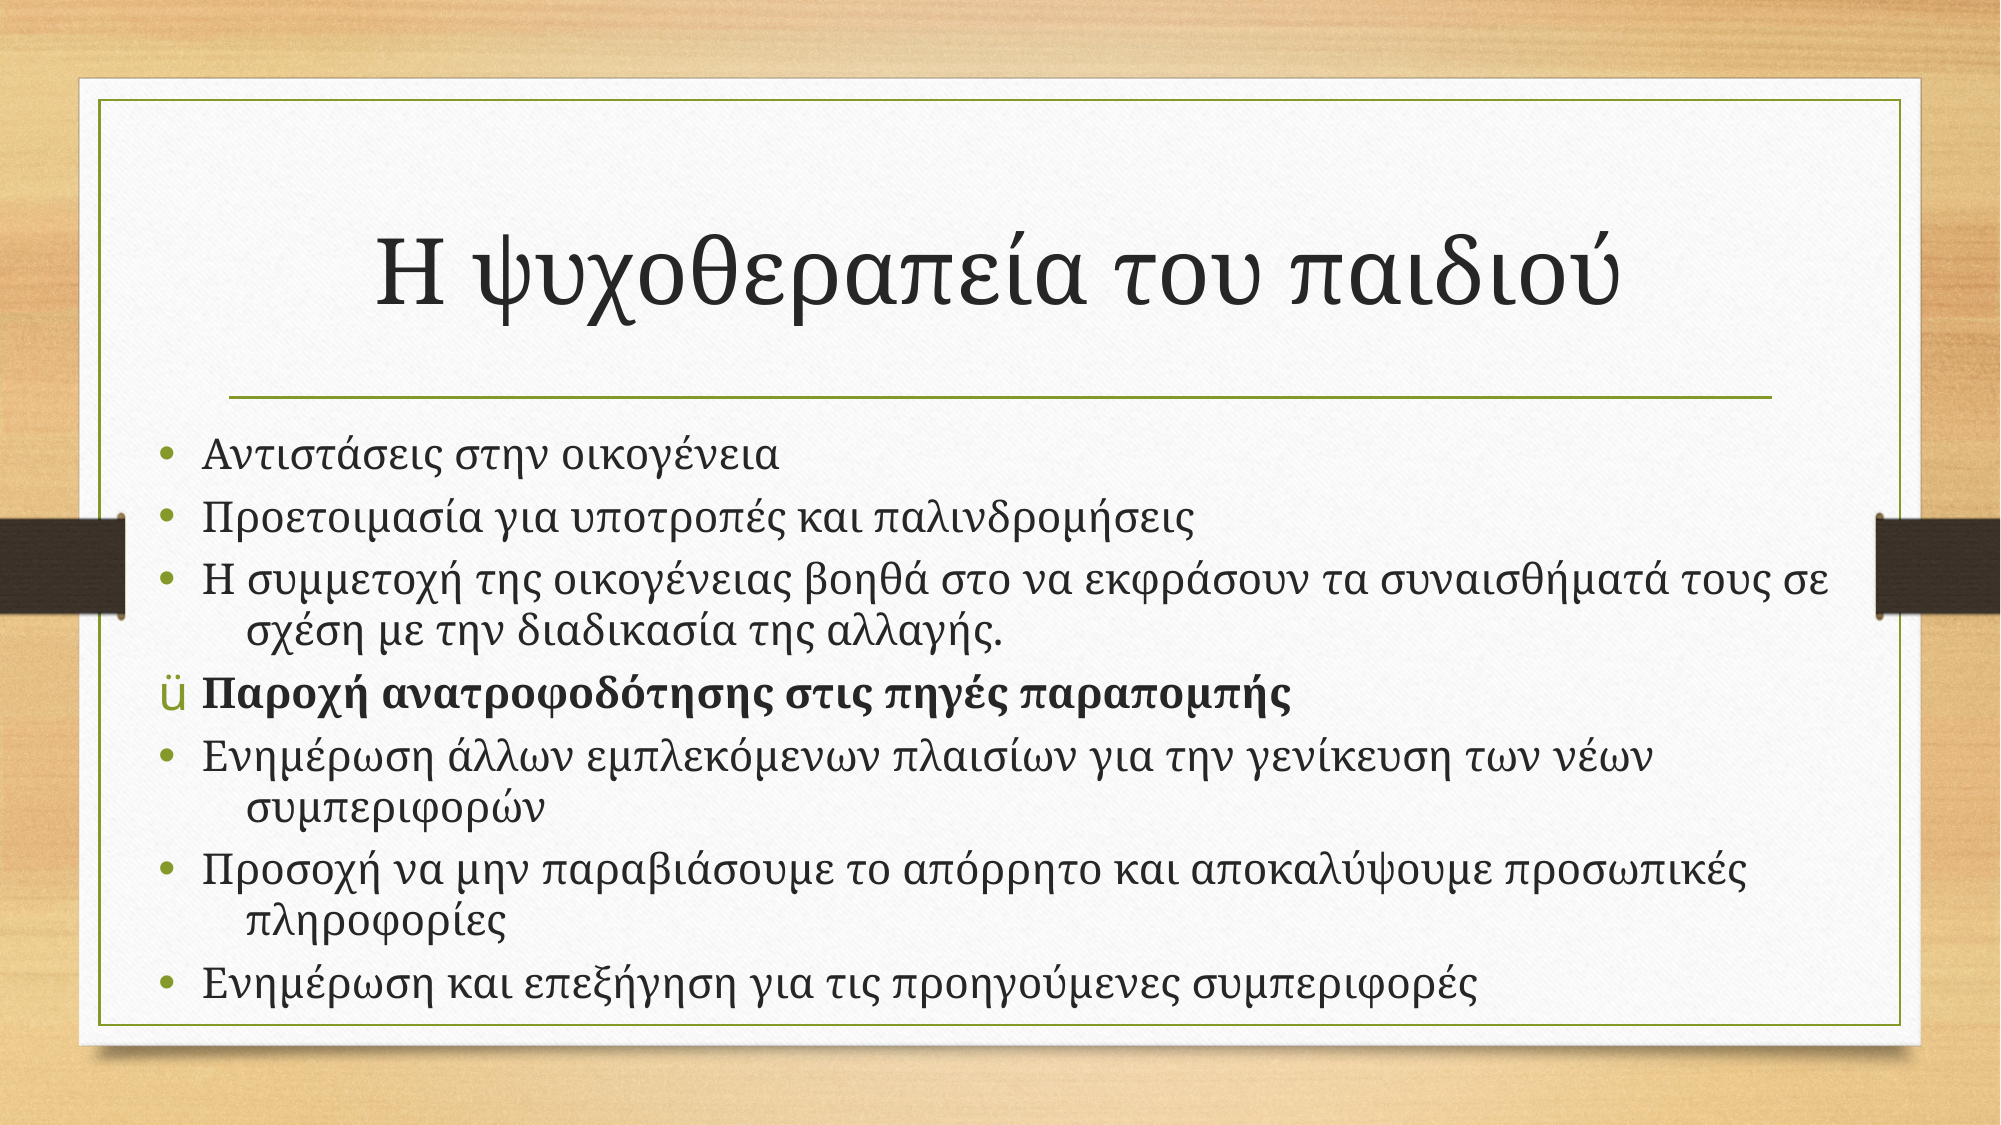

# Η ψυχοθεραπεία του παιδιού
Αντιστάσεις στην οικογένεια
Προετοιμασία για υποτροπές και παλινδρομήσεις
Η συμμετοχή της οικογένειας βοηθά στο να εκφράσουν τα συναισθήματά τους σε σχέση με την διαδικασία της αλλαγής.
Παροχή ανατροφοδότησης στις πηγές παραπομπής
Ενημέρωση άλλων εμπλεκόμενων πλαισίων για την γενίκευση των νέων συμπεριφορών
Προσοχή να μην παραβιάσουμε το απόρρητο και αποκαλύψουμε προσωπικές πληροφορίες
Ενημέρωση και επεξήγηση για τις προηγούμενες συμπεριφορές